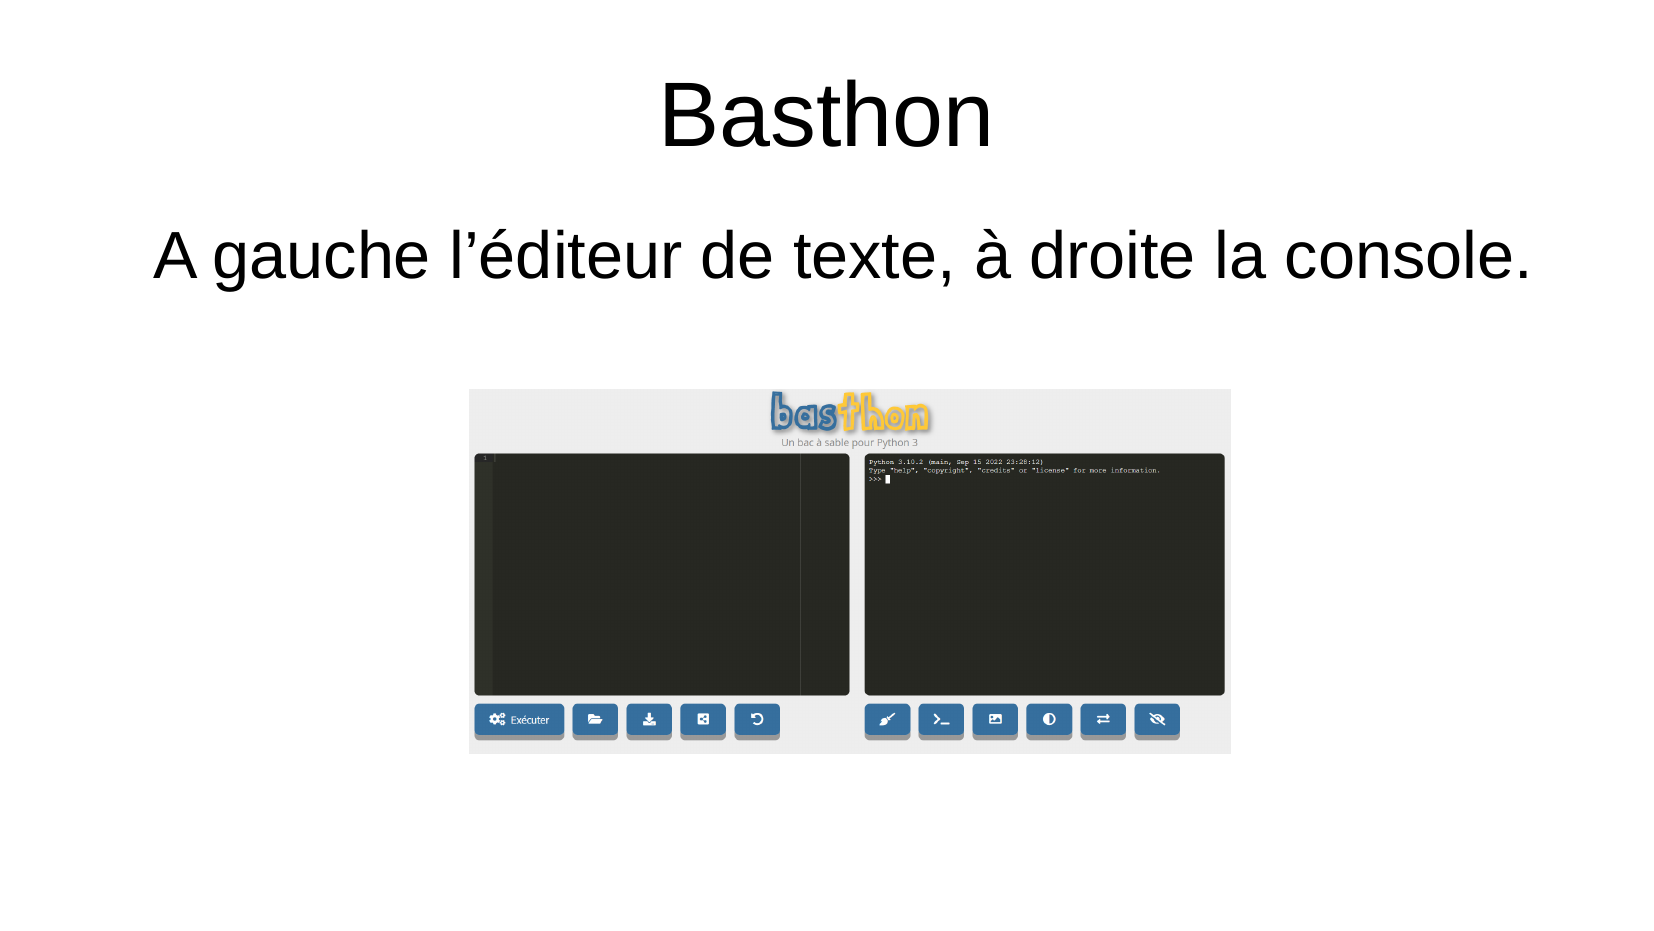

# Basthon
A gauche l’éditeur de texte, à droite la console.